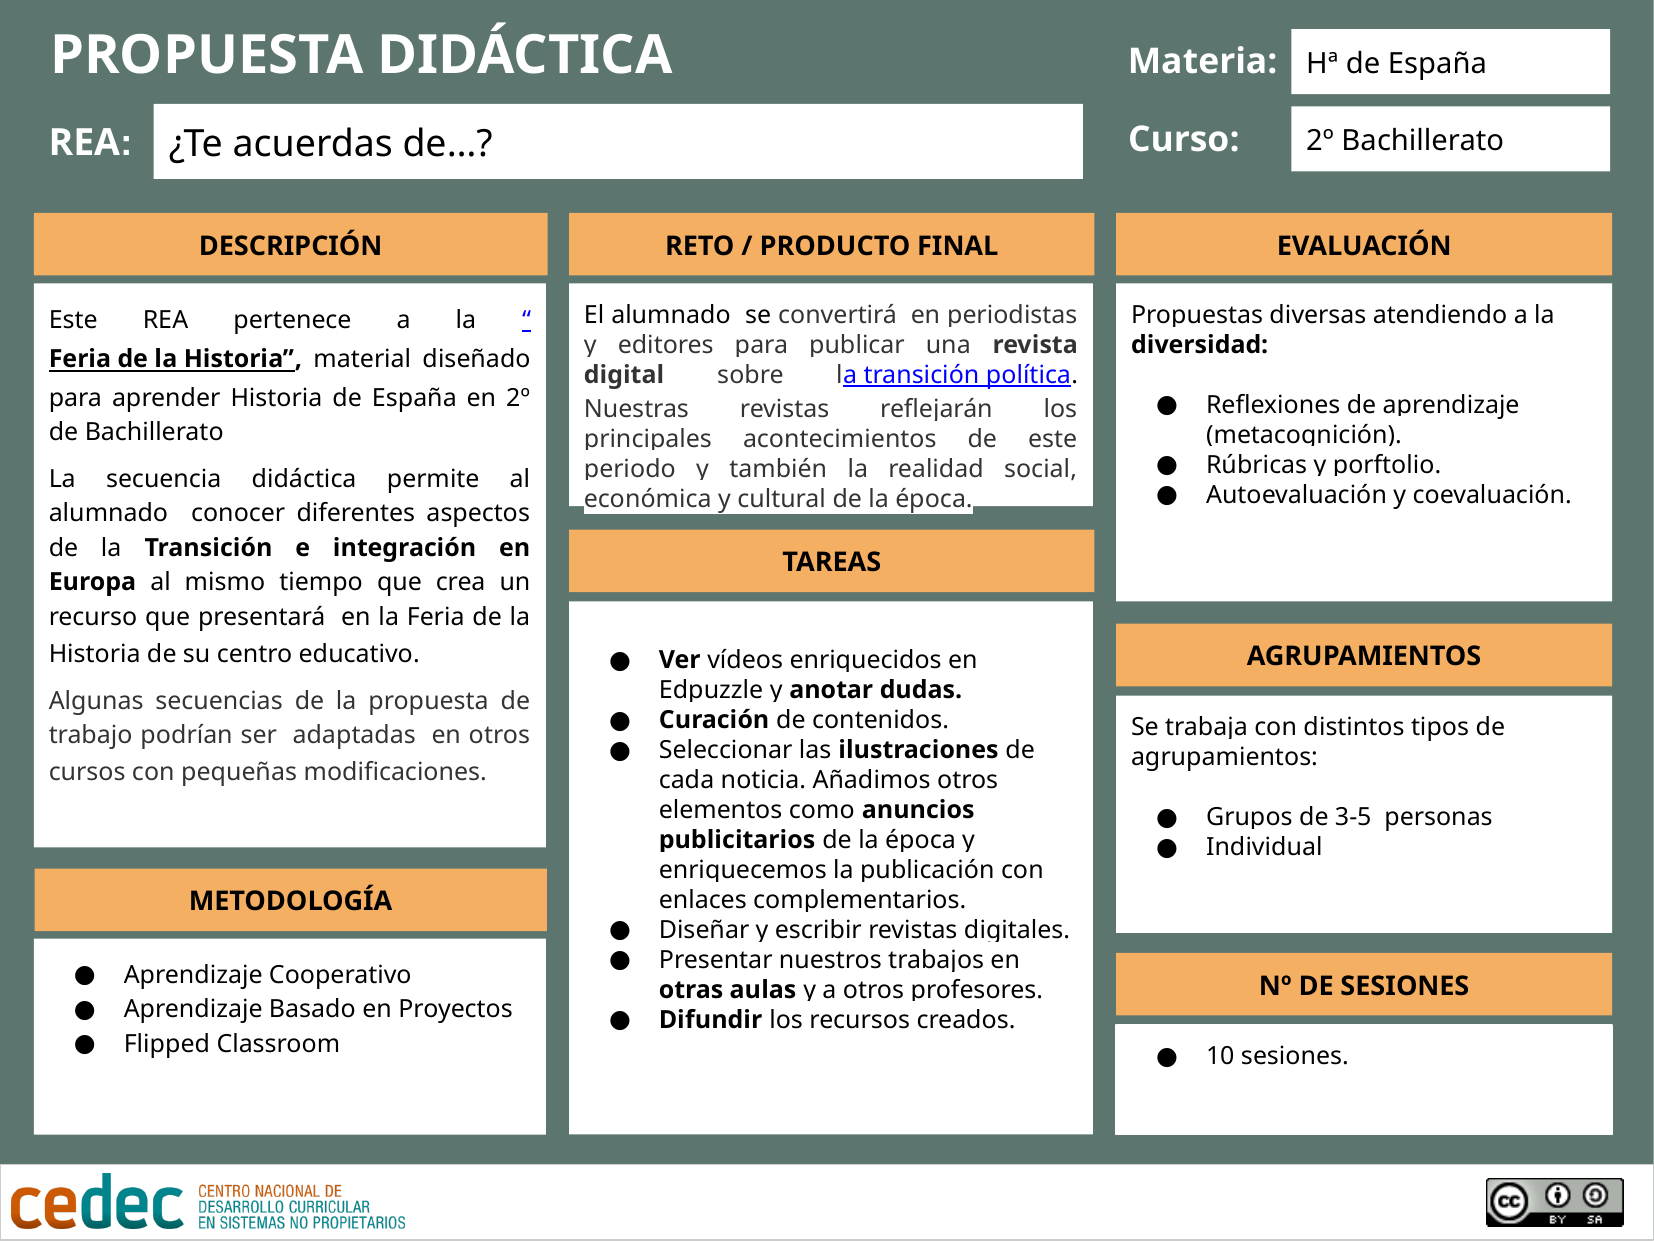

PROPUESTA DIDÁCTICA
Hª de España
Materia:
¿Te acuerdas de…?
2º Bachillerato
Curso:
REA:
DESCRIPCIÓN
RETO / PRODUCTO FINAL
EVALUACIÓN
Este REA pertenece a la “Feria de la Historia”, material diseñado para aprender Historia de España en 2º de Bachillerato
La secuencia didáctica permite al alumnado conocer diferentes aspectos de la Transición e integración en Europa al mismo tiempo que crea un recurso que presentará en la Feria de la Historia de su centro educativo.
Algunas secuencias de la propuesta de trabajo podrían ser adaptadas en otros cursos con pequeñas modificaciones.
El alumnado se convertirá en periodistas y editores para publicar una revista digital sobre la transición política. Nuestras revistas reflejarán los principales acontecimientos de este periodo y también la realidad social, económica y cultural de la época.
Propuestas diversas atendiendo a la diversidad:
Reflexiones de aprendizaje (metacognición).
Rúbricas y porftolio.
Autoevaluación y coevaluación.
TAREAS
Ver vídeos enriquecidos en Edpuzzle y anotar dudas.
Curación de contenidos.
Seleccionar las ilustraciones de cada noticia. Añadimos otros elementos como anuncios publicitarios de la época y enriquecemos la publicación con enlaces complementarios.
Diseñar y escribir revistas digitales.
Presentar nuestros trabajos en otras aulas y a otros profesores.
Difundir los recursos creados.
AGRUPAMIENTOS
Se trabaja con distintos tipos de agrupamientos:
Grupos de 3-5 personas
Individual
METODOLOGÍA
Aprendizaje Cooperativo
Aprendizaje Basado en Proyectos
Flipped Classroom
Nº DE SESIONES
10 sesiones.